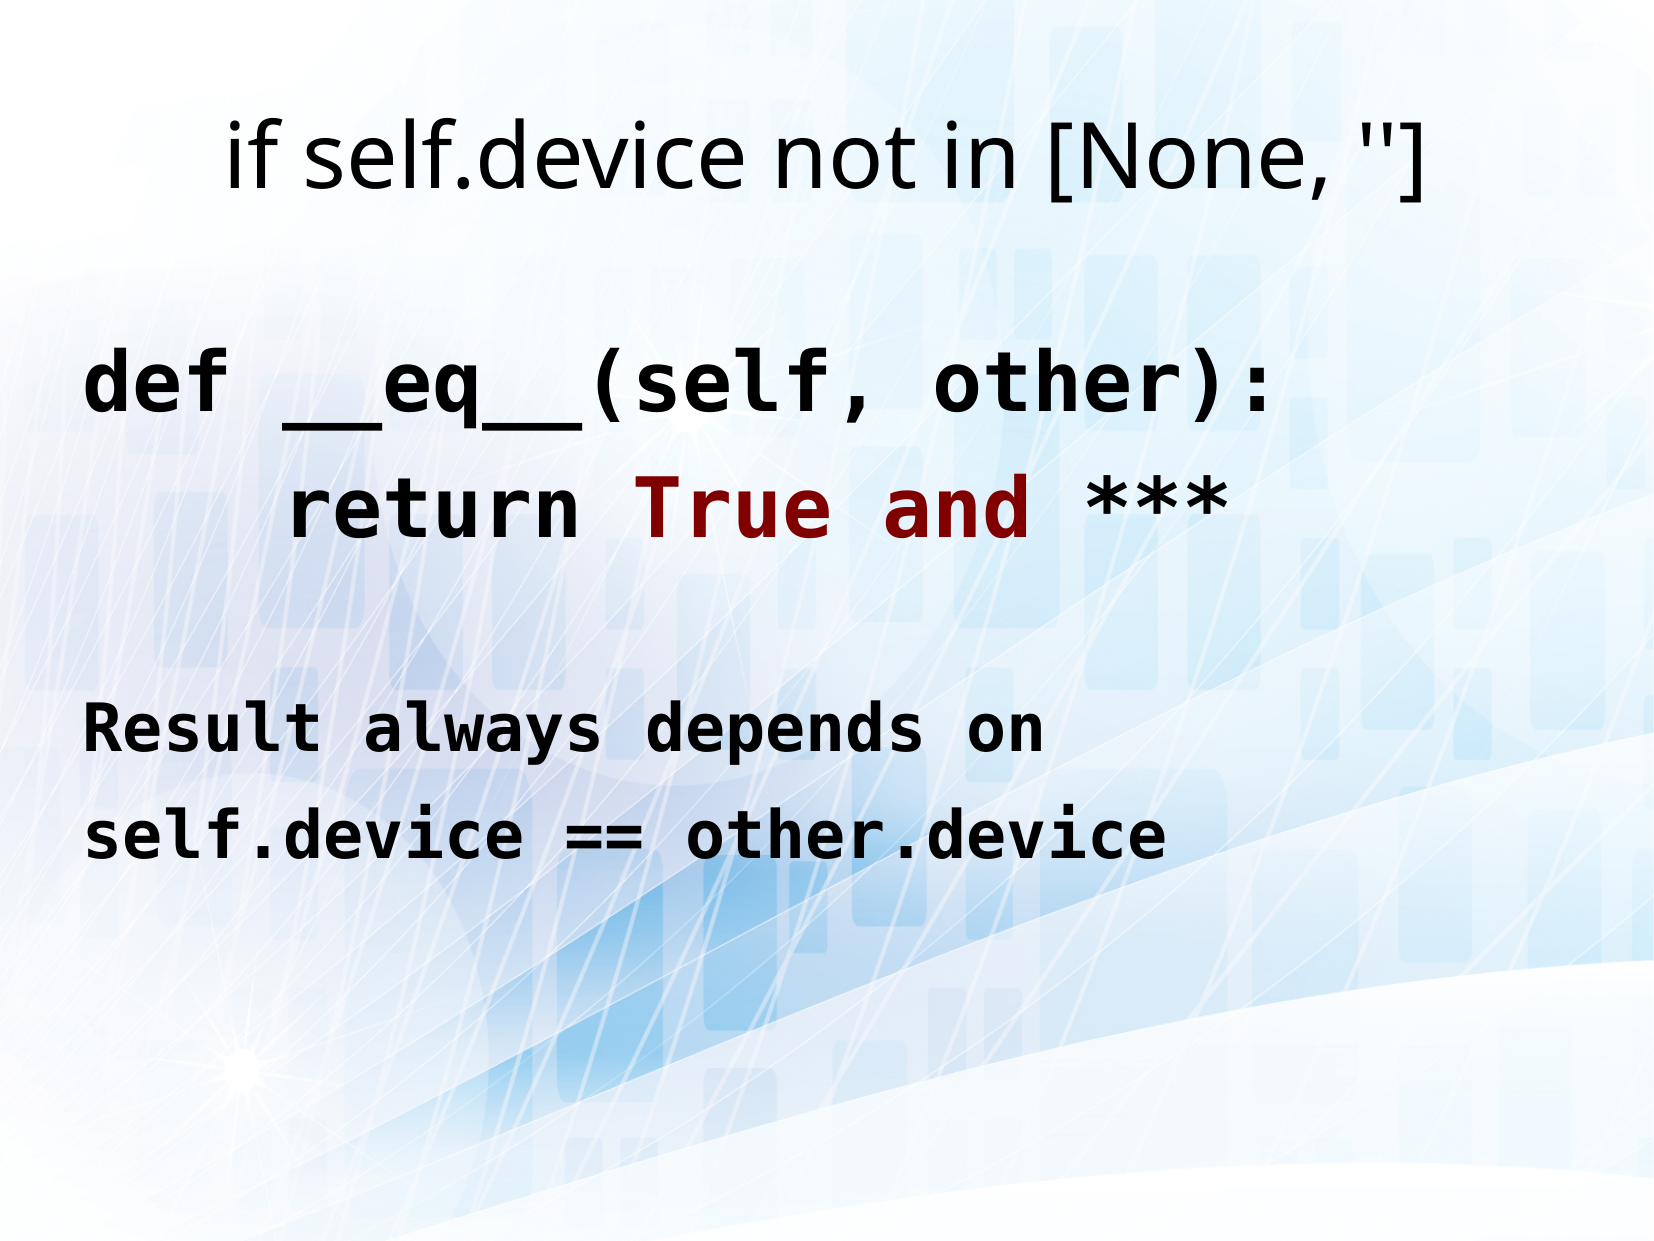

# if self.device not in [None, '']
def __eq__(self, other):
 return True and ***
Result always depends on
self.device == other.device